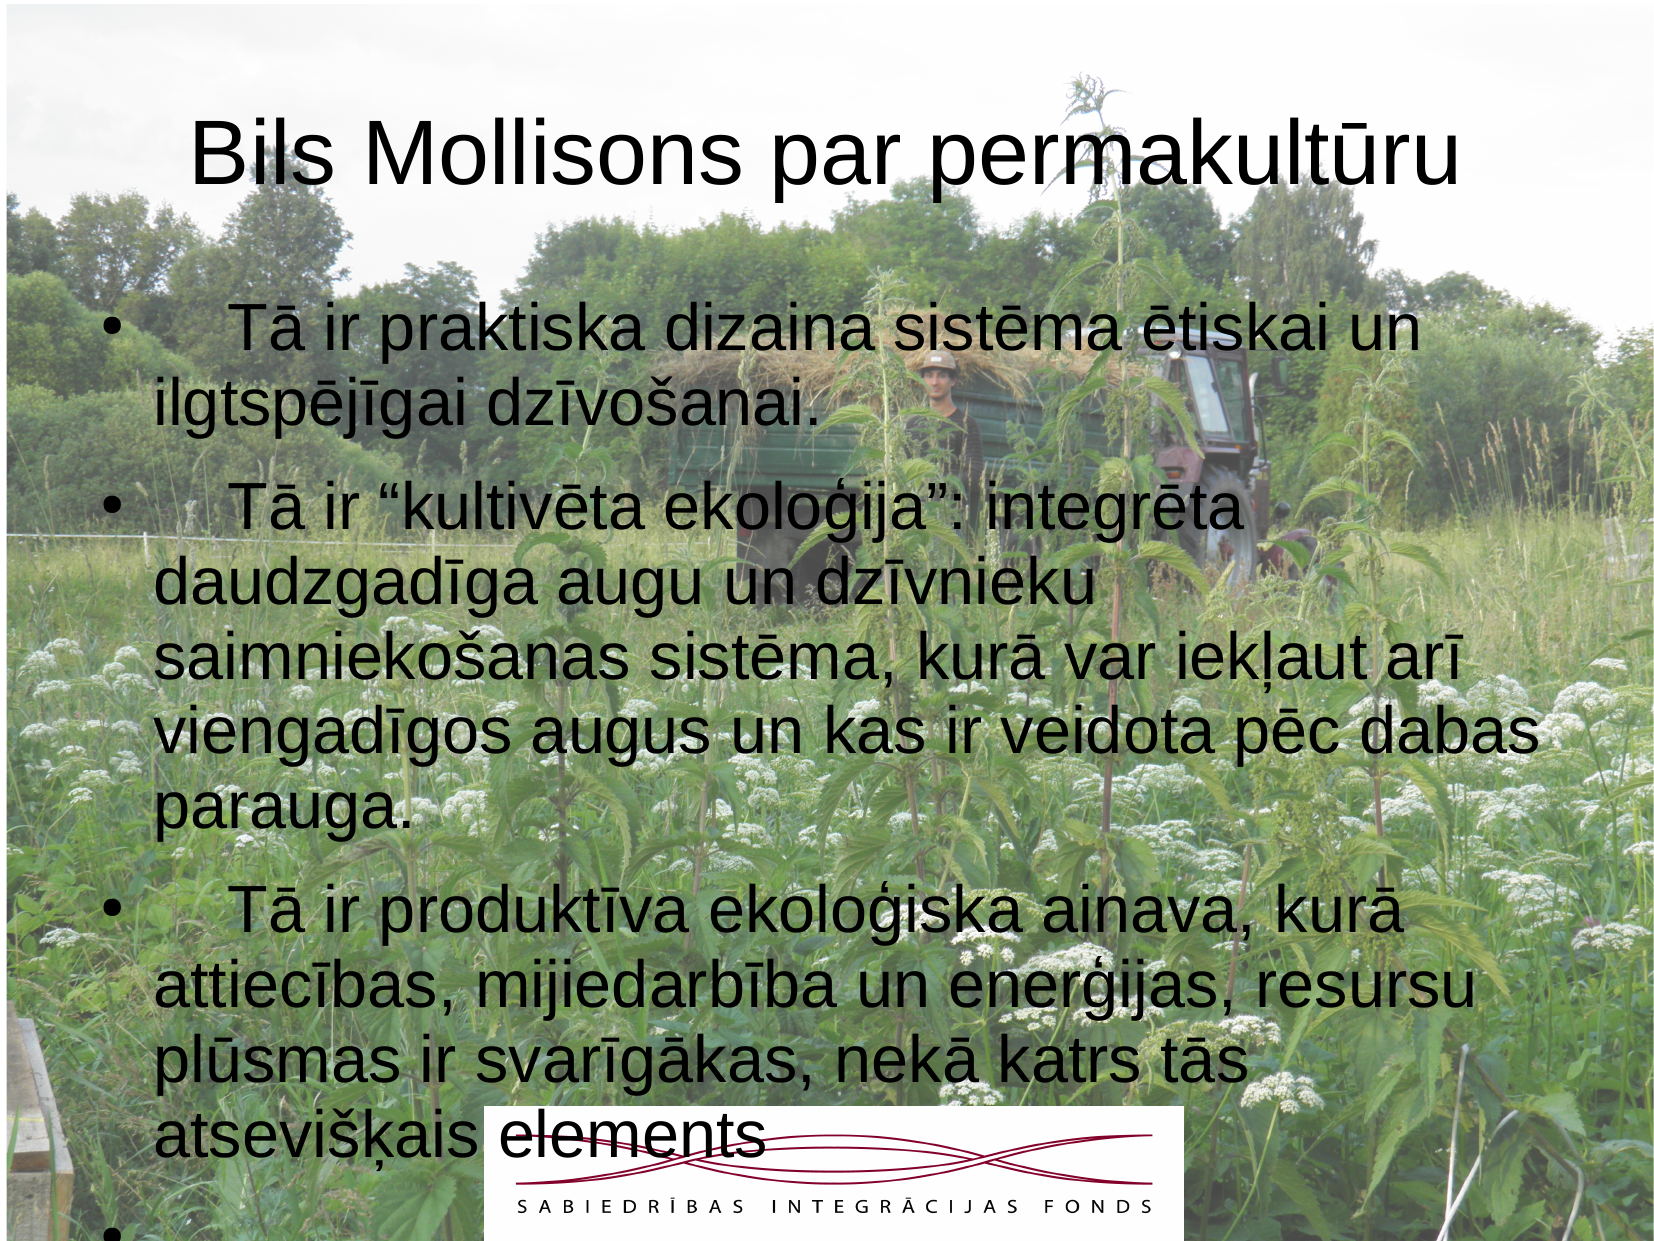

# Bils Mollisons par permakultūru
 Tā ir praktiska dizaina sistēma ētiskai un ilgtspējīgai dzīvošanai.
 Tā ir “kultivēta ekoloģija”: integrēta daudzgadīga augu un dzīvnieku saimniekošanas sistēma, kurā var iekļaut arī viengadīgos augus un kas ir veidota pēc dabas parauga.
 Tā ir produktīva ekoloģiska ainava, kurā attiecības, mijiedarbība un enerģijas, resursu plūsmas ir svarīgākas, nekā katrs tās atsevišķais elements